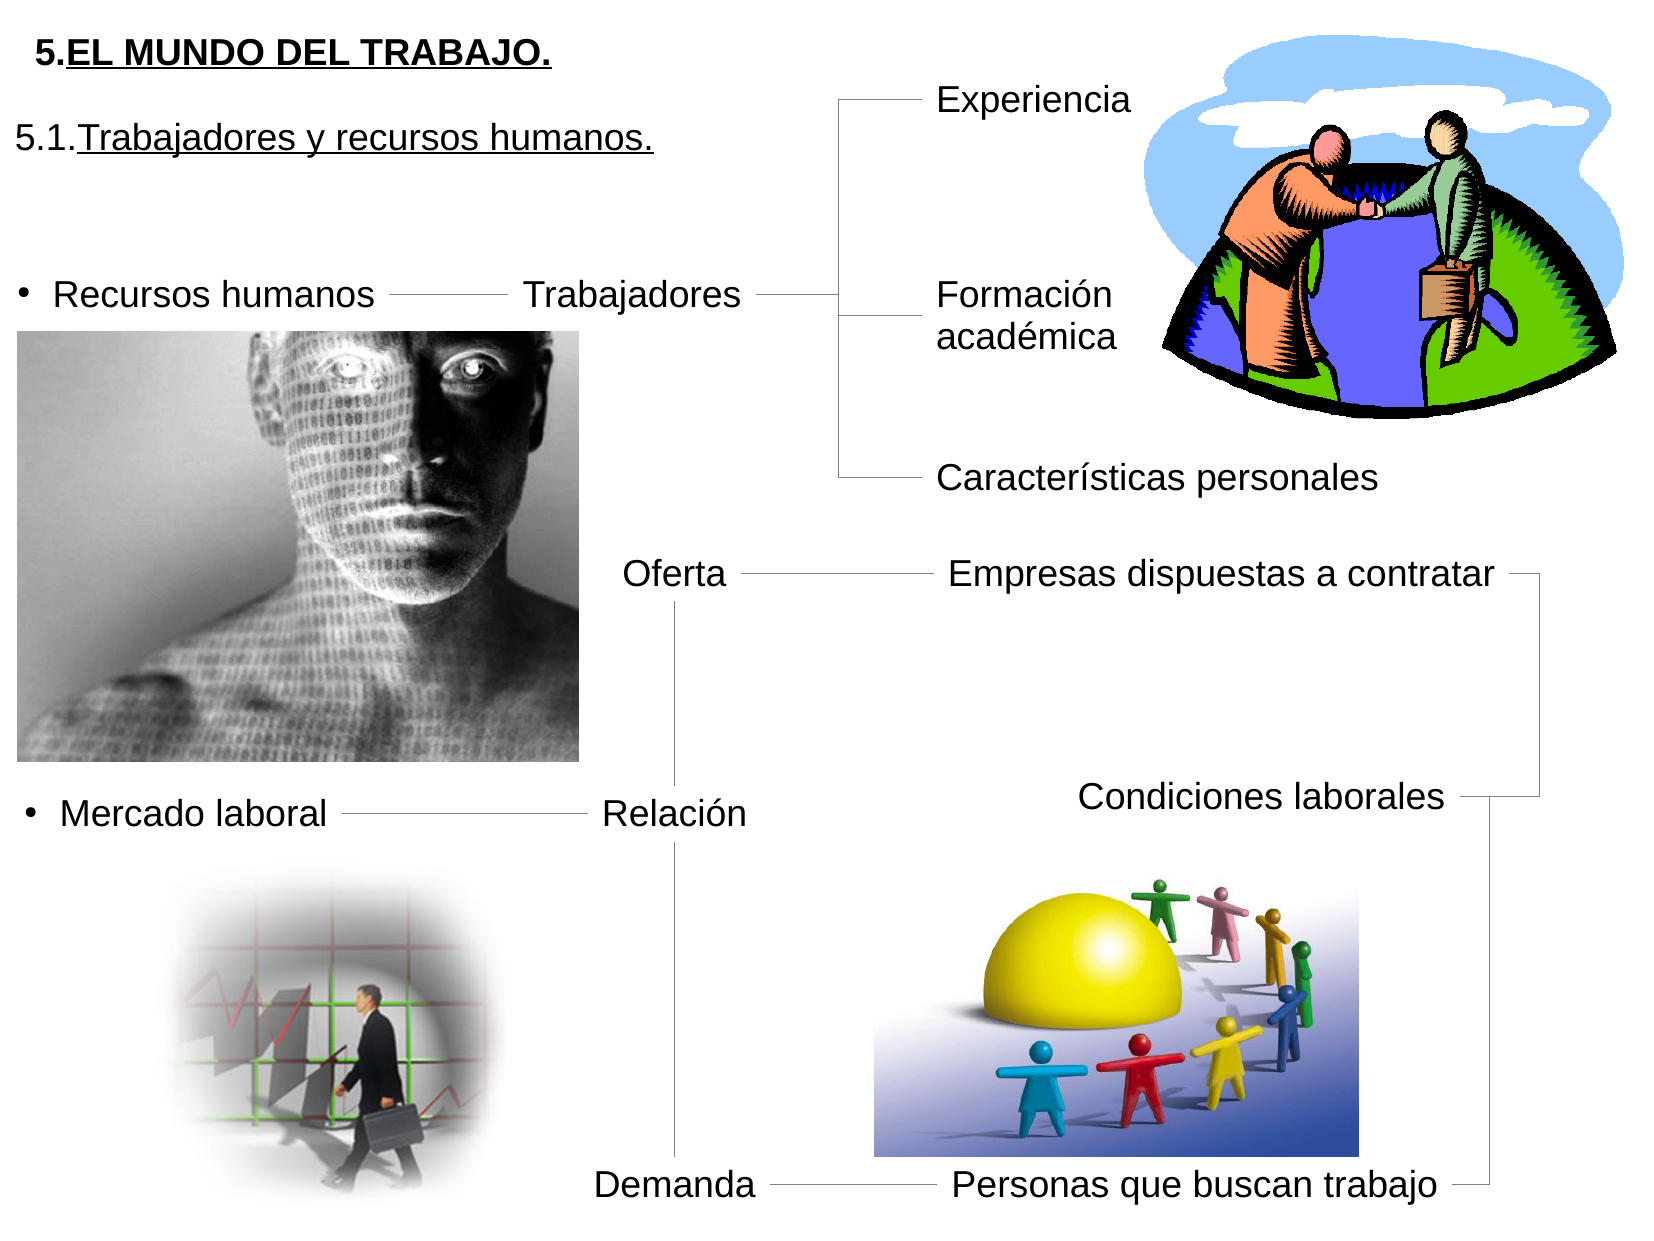

5.EL MUNDO DEL TRABAJO.
Experiencia
5.1.Trabajadores y recursos humanos.
Recursos humanos
Trabajadores
Formación
académica
Características personales
Oferta
Empresas dispuestas a contratar
Condiciones laborales
Mercado laboral
Relación
Demanda
Personas que buscan trabajo